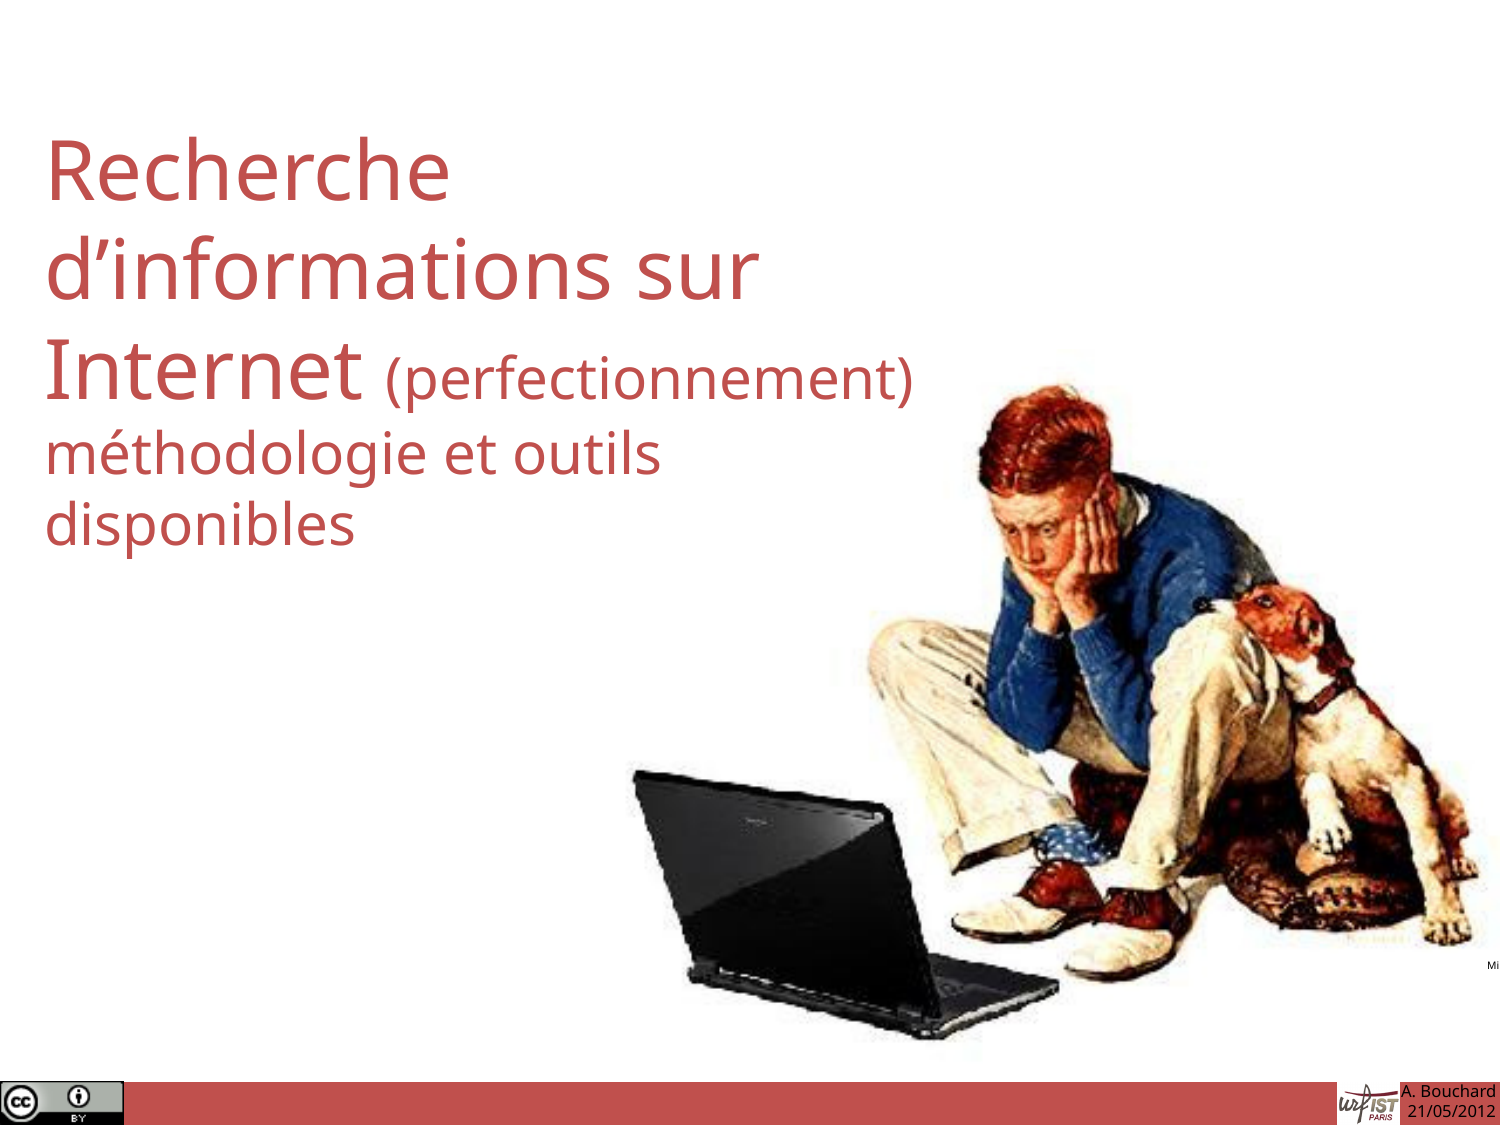

Recherche d’informations sur Internet (perfectionnement)
méthodologie et outils disponibles
Mike Licht,
A. Bouchard
21/05/2012